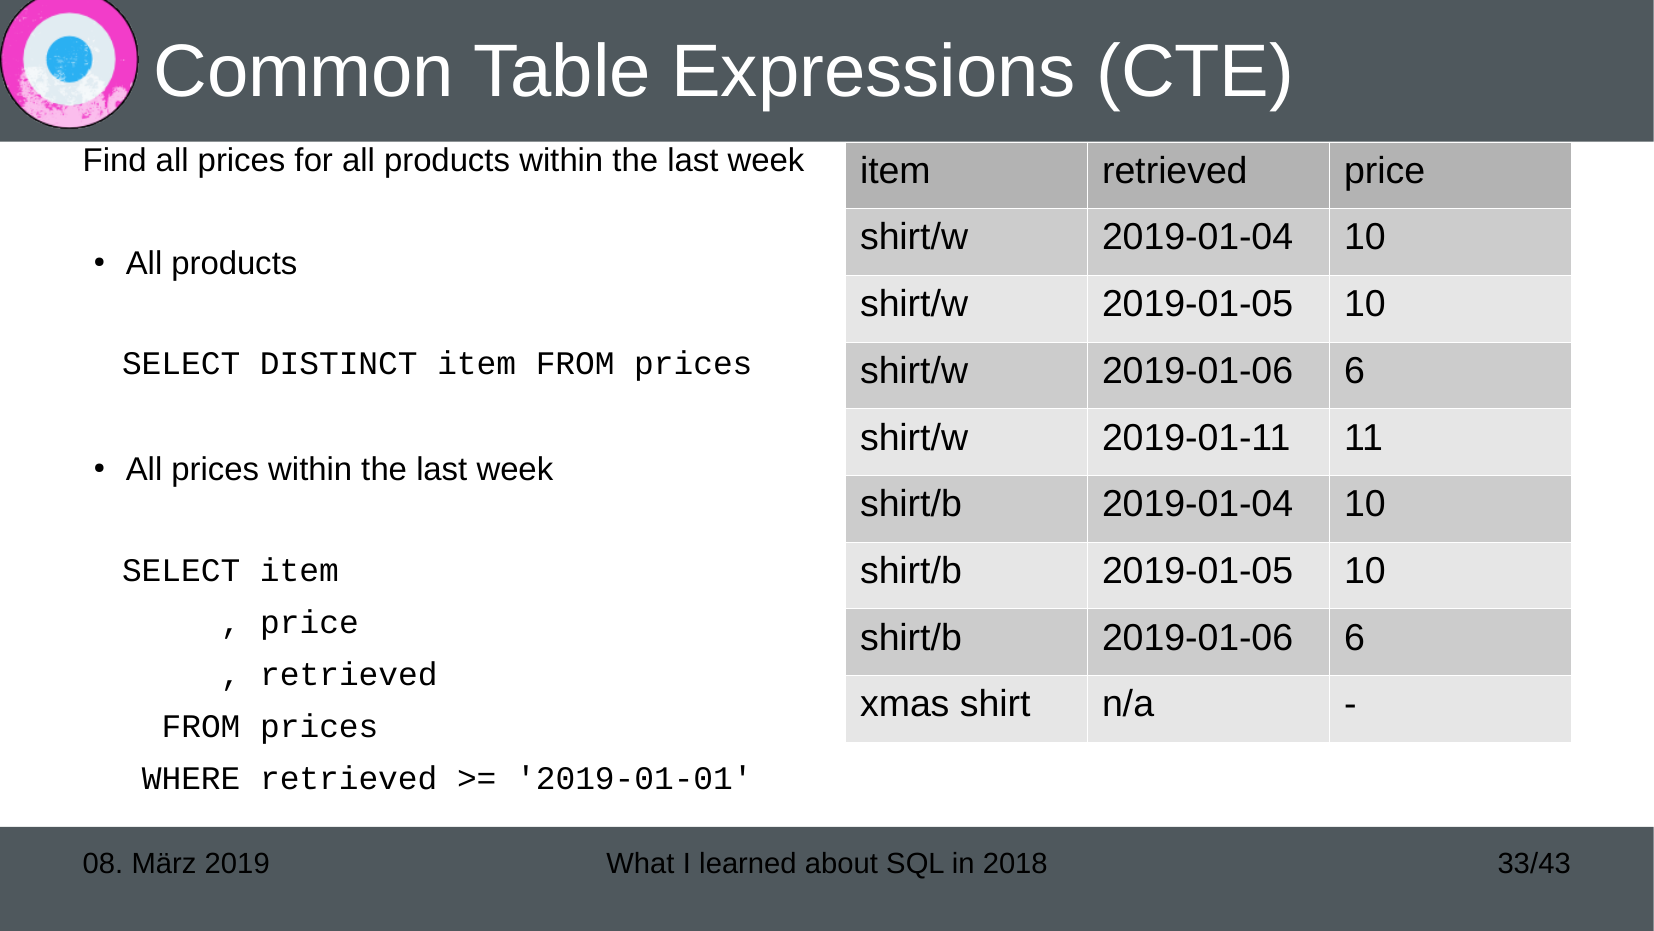

# Common Table Expressions (CTE)
Find all prices for all products within the last week
All products
 SELECT DISTINCT item FROM prices
All prices within the last week
 SELECT item
 , price
 , retrieved
 FROM prices
 WHERE retrieved >= '2019-01-01'
| item | retrieved | price |
| --- | --- | --- |
| shirt/w | 2019-01-04 | 10 |
| shirt/w | 2019-01-05 | 10 |
| shirt/w | 2019-01-06 | 6 |
| shirt/w | 2019-01-11 | 11 |
| shirt/b | 2019-01-04 | 10 |
| shirt/b | 2019-01-05 | 10 |
| shirt/b | 2019-01-06 | 6 |
| xmas shirt | n/a | - |
08. März 2019
33